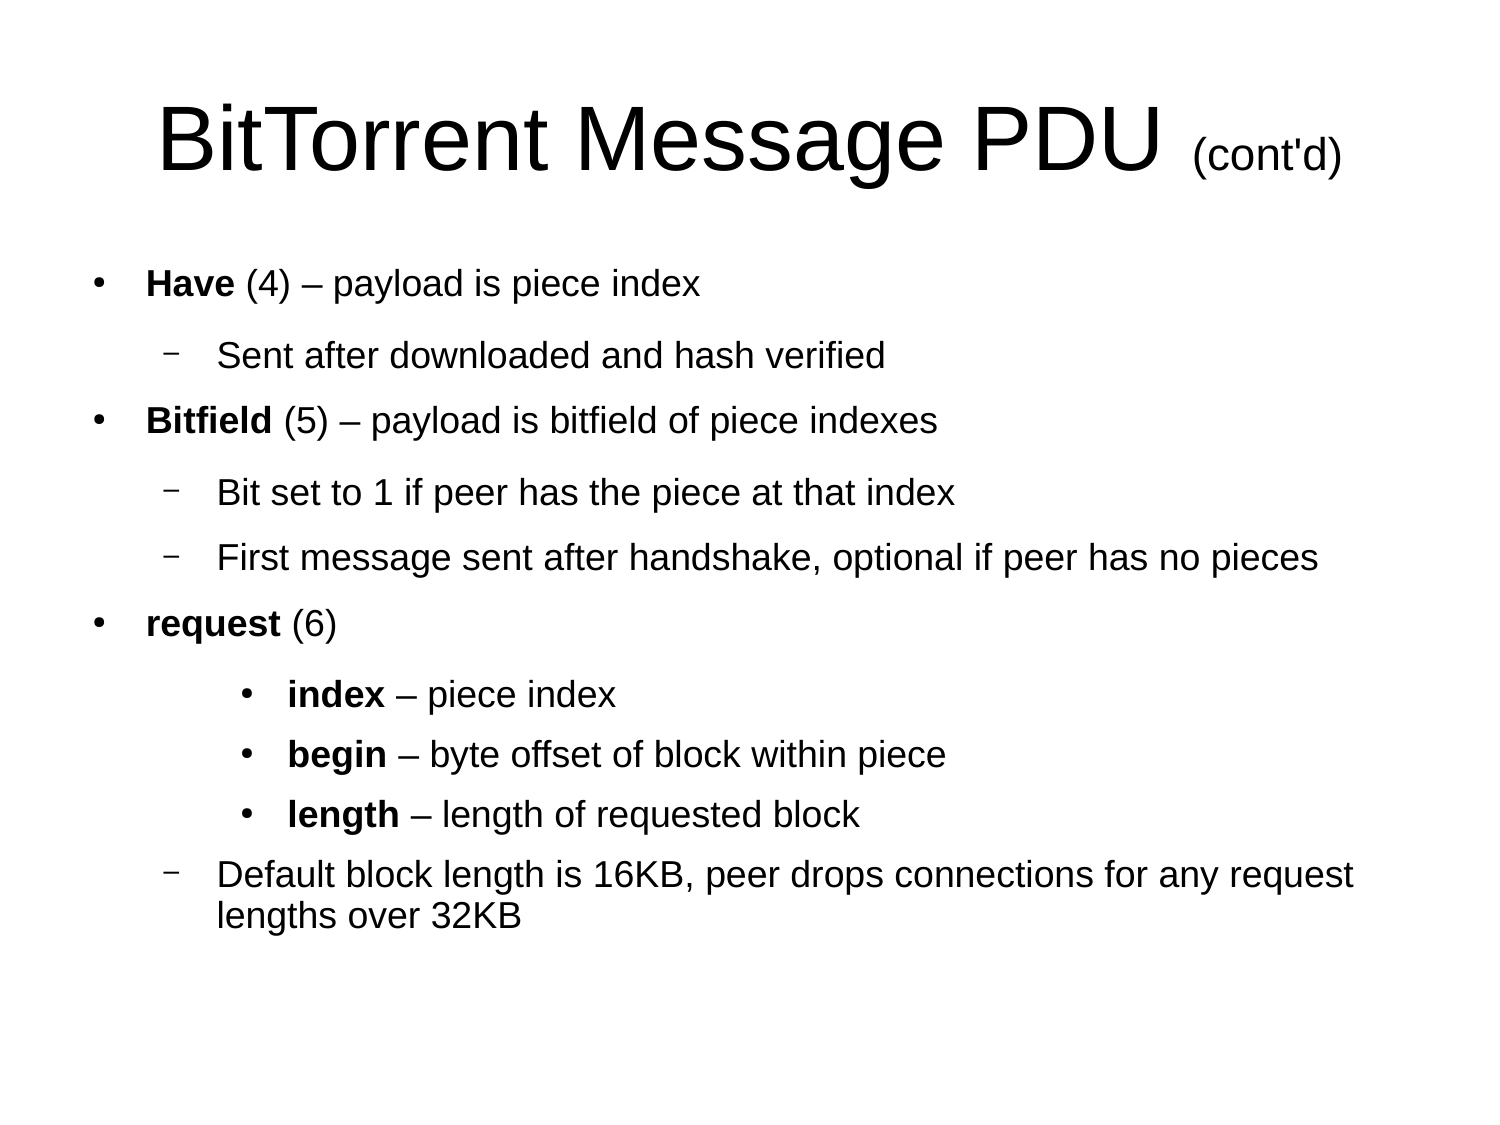

# BitTorrent Message PDU (cont'd)
Have (4) – payload is piece index
Sent after downloaded and hash verified
Bitfield (5) – payload is bitfield of piece indexes
Bit set to 1 if peer has the piece at that index
First message sent after handshake, optional if peer has no pieces
request (6)
index – piece index
begin – byte offset of block within piece
length – length of requested block
Default block length is 16KB, peer drops connections for any request lengths over 32KB